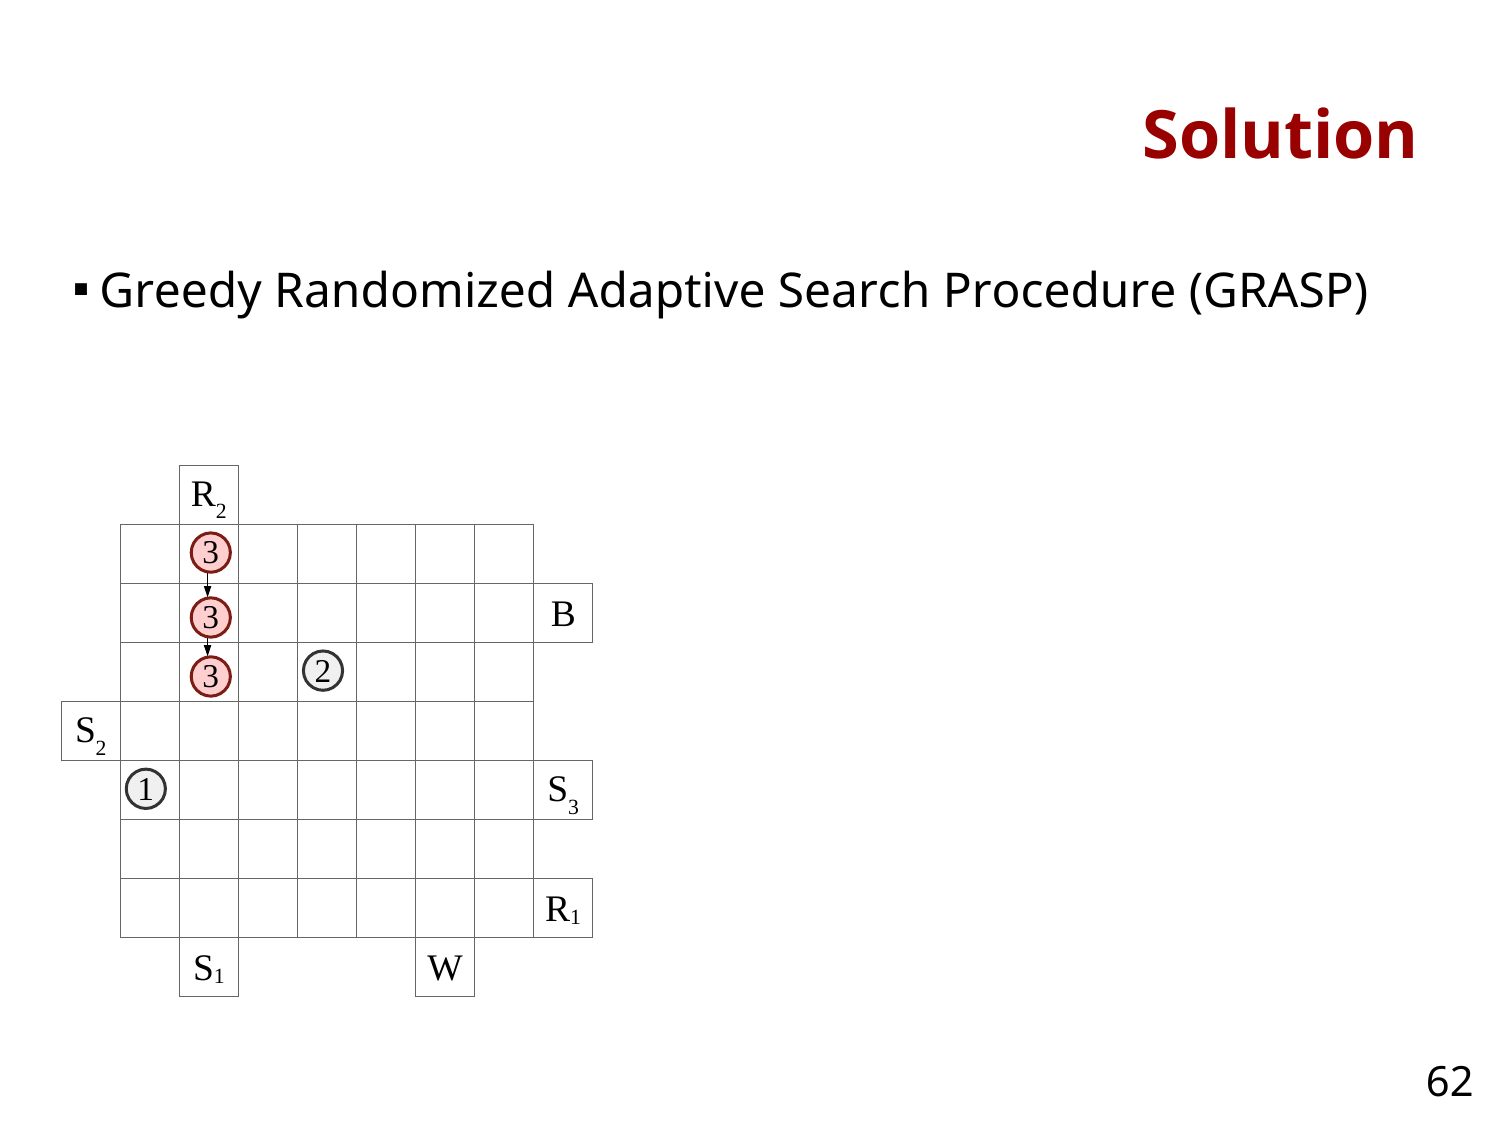

# Solution
 Greedy Randomized Adaptive Search Procedure (GRASP)
R2
B
S2
S3
R1
S1
W
3
3
2
3
1